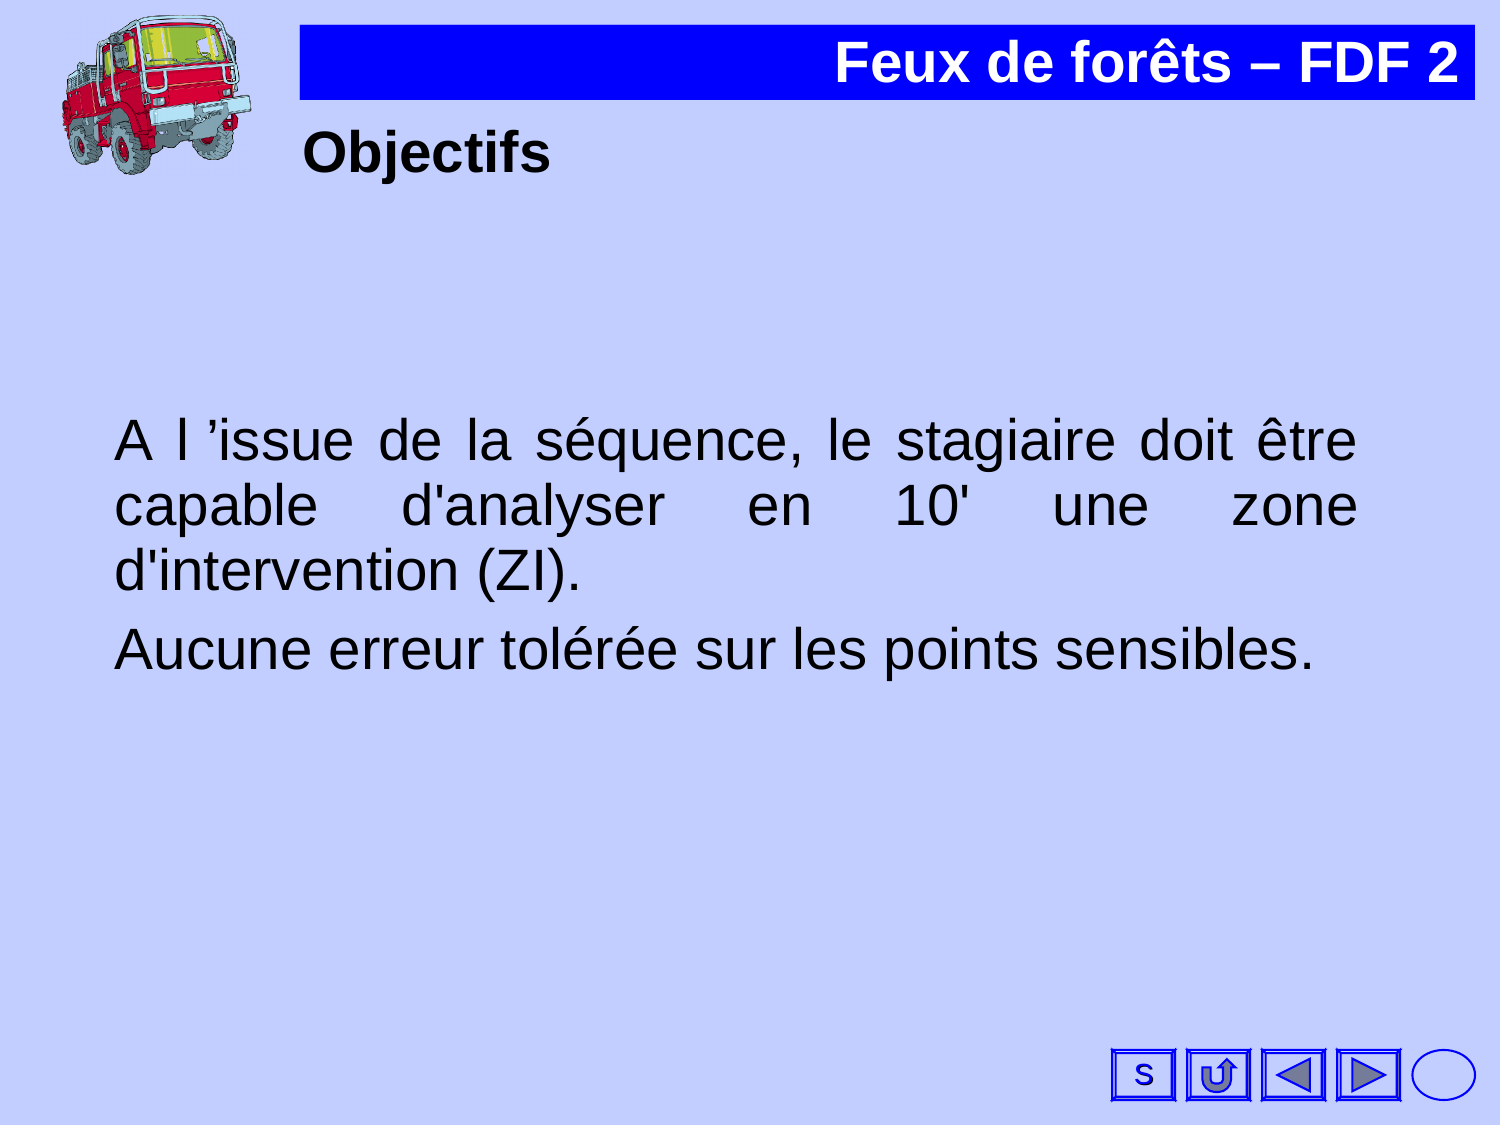

Feux de forêts – FDF 2
Objectifs
# A l ’issue de la séquence, le stagiaire doit être capable d'analyser en 10' une zone d'intervention (ZI).
Aucune erreur tolérée sur les points sensibles.